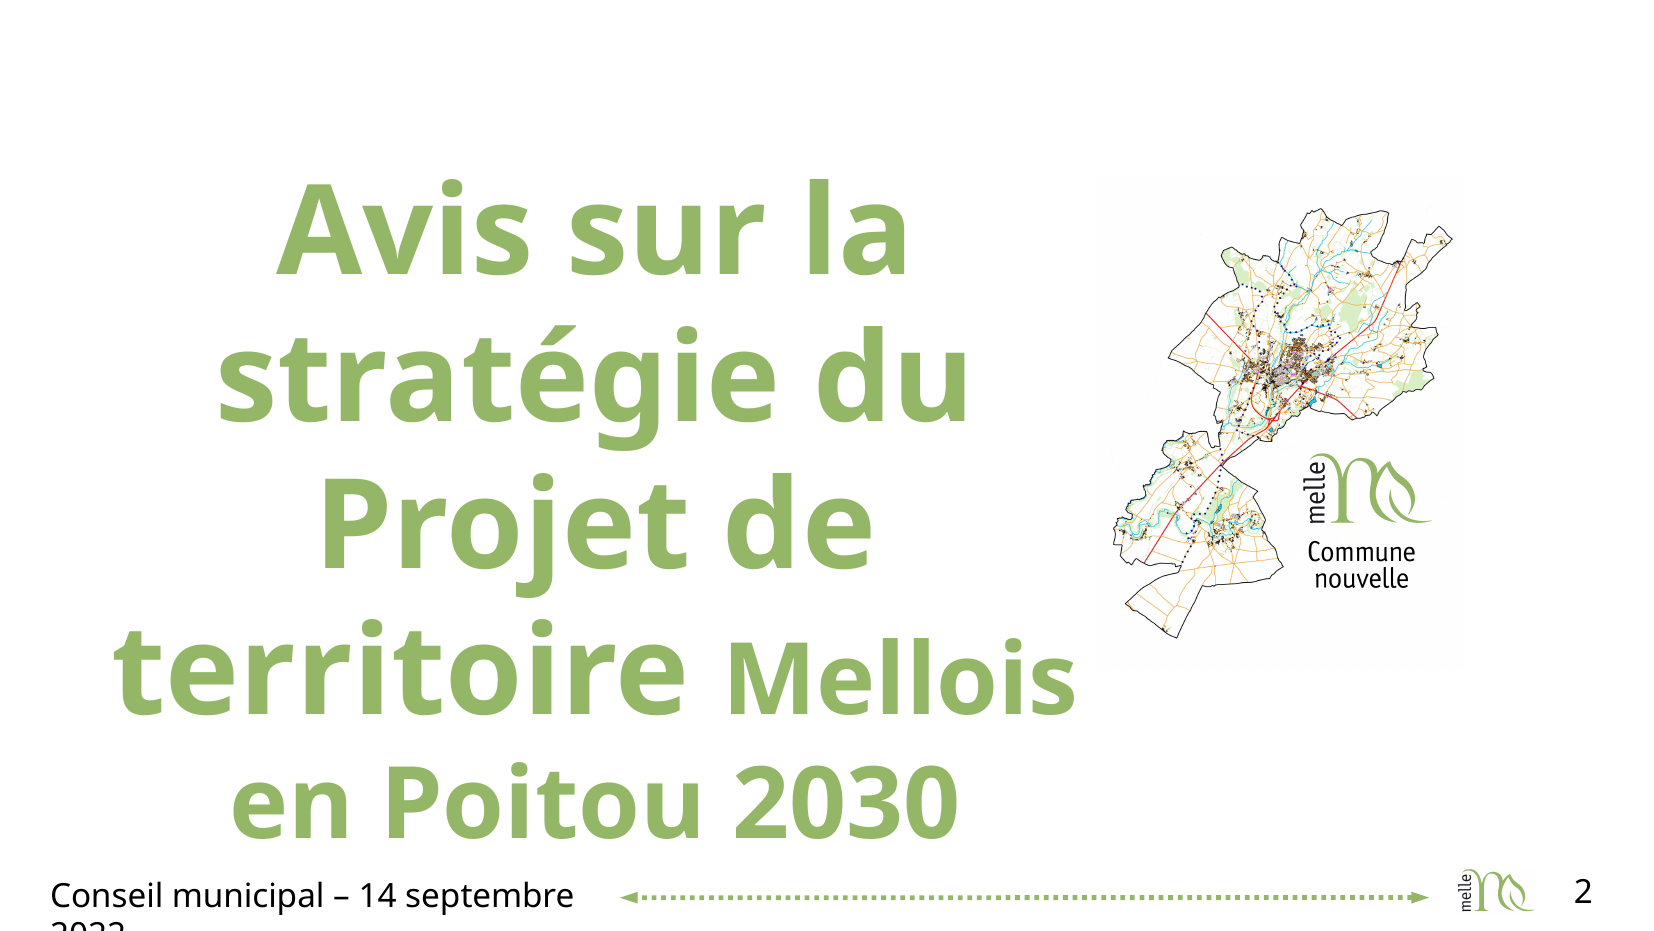

Avis sur la stratégie du
Projet de territoire Mellois en Poitou 2030
Conseil municipal – 14 septembre 2022